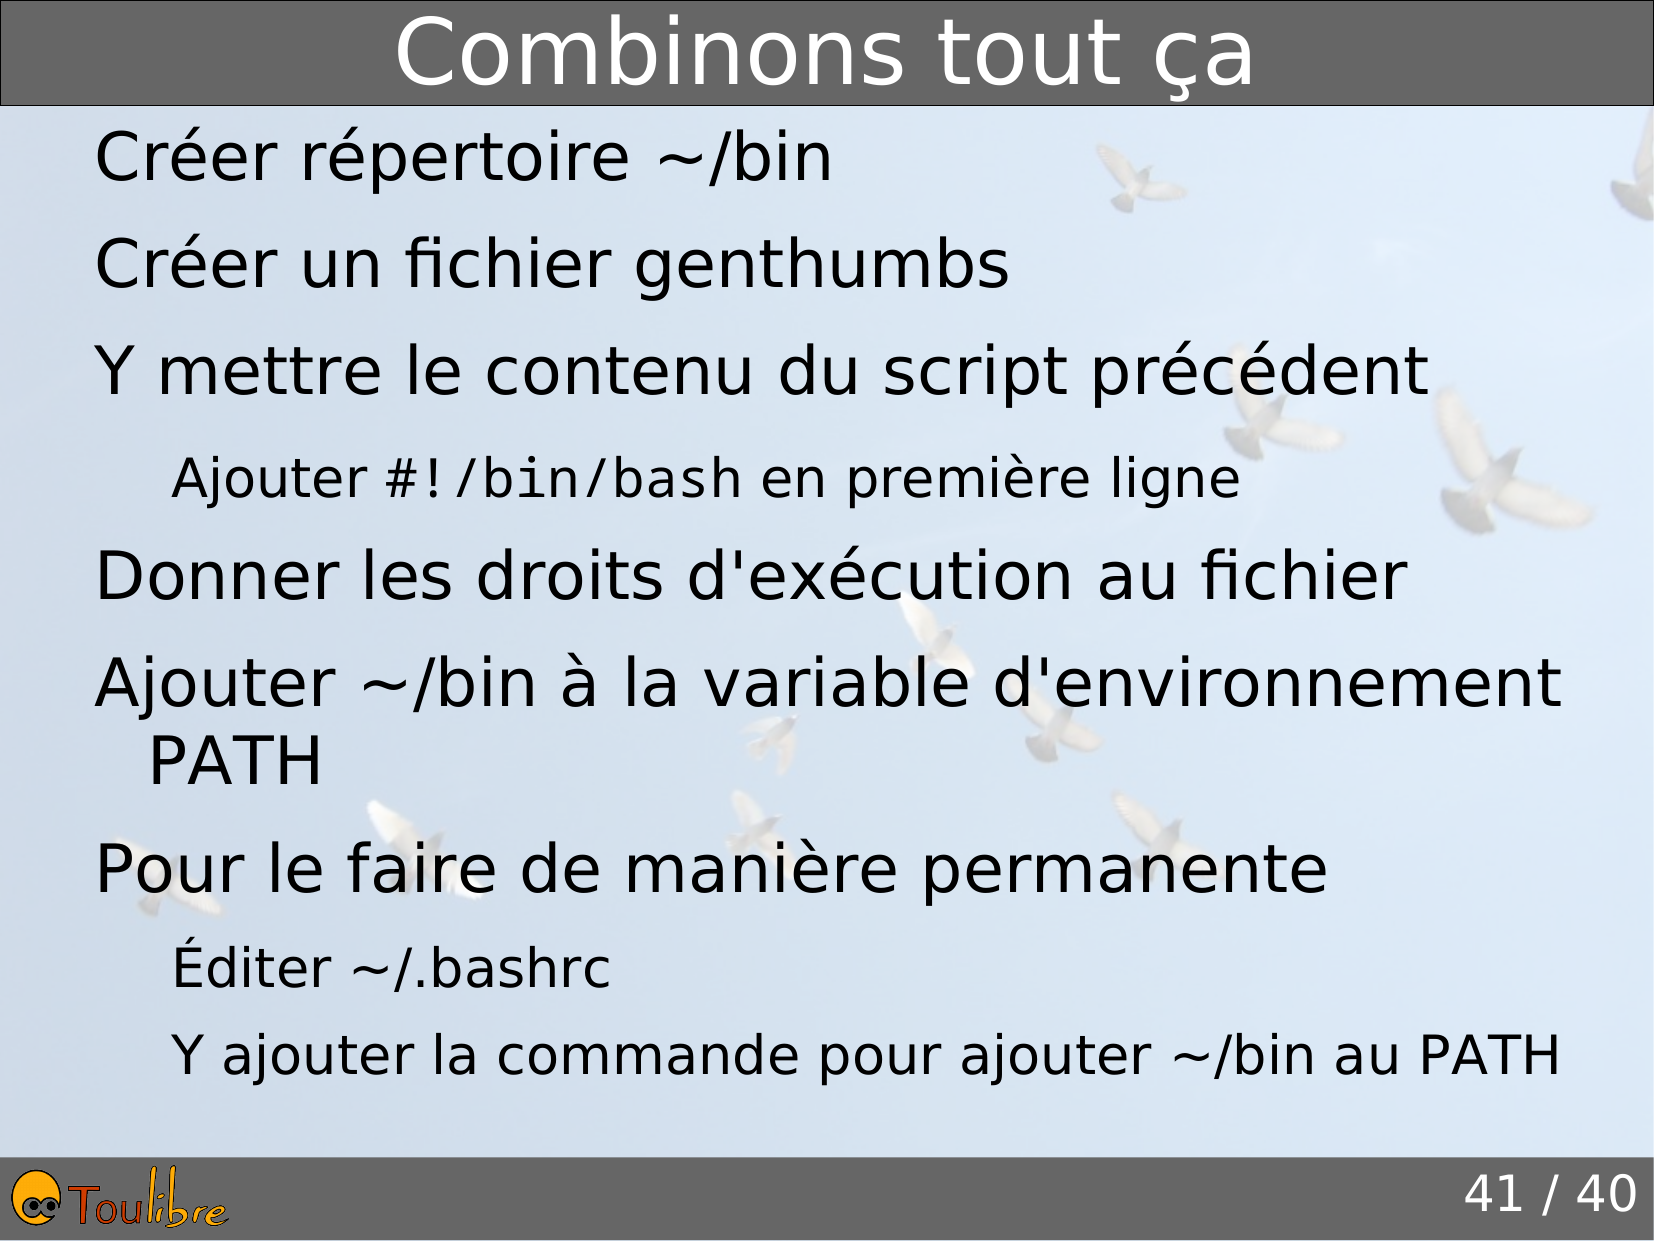

# Combinons tout ça
Créer répertoire ~/bin
Créer un fichier genthumbs
Y mettre le contenu du script précédent
Ajouter #!/bin/bash en première ligne
Donner les droits d'exécution au fichier
Ajouter ~/bin à la variable d'environnement PATH
Pour le faire de manière permanente
Éditer ~/.bashrc
Y ajouter la commande pour ajouter ~/bin au PATH